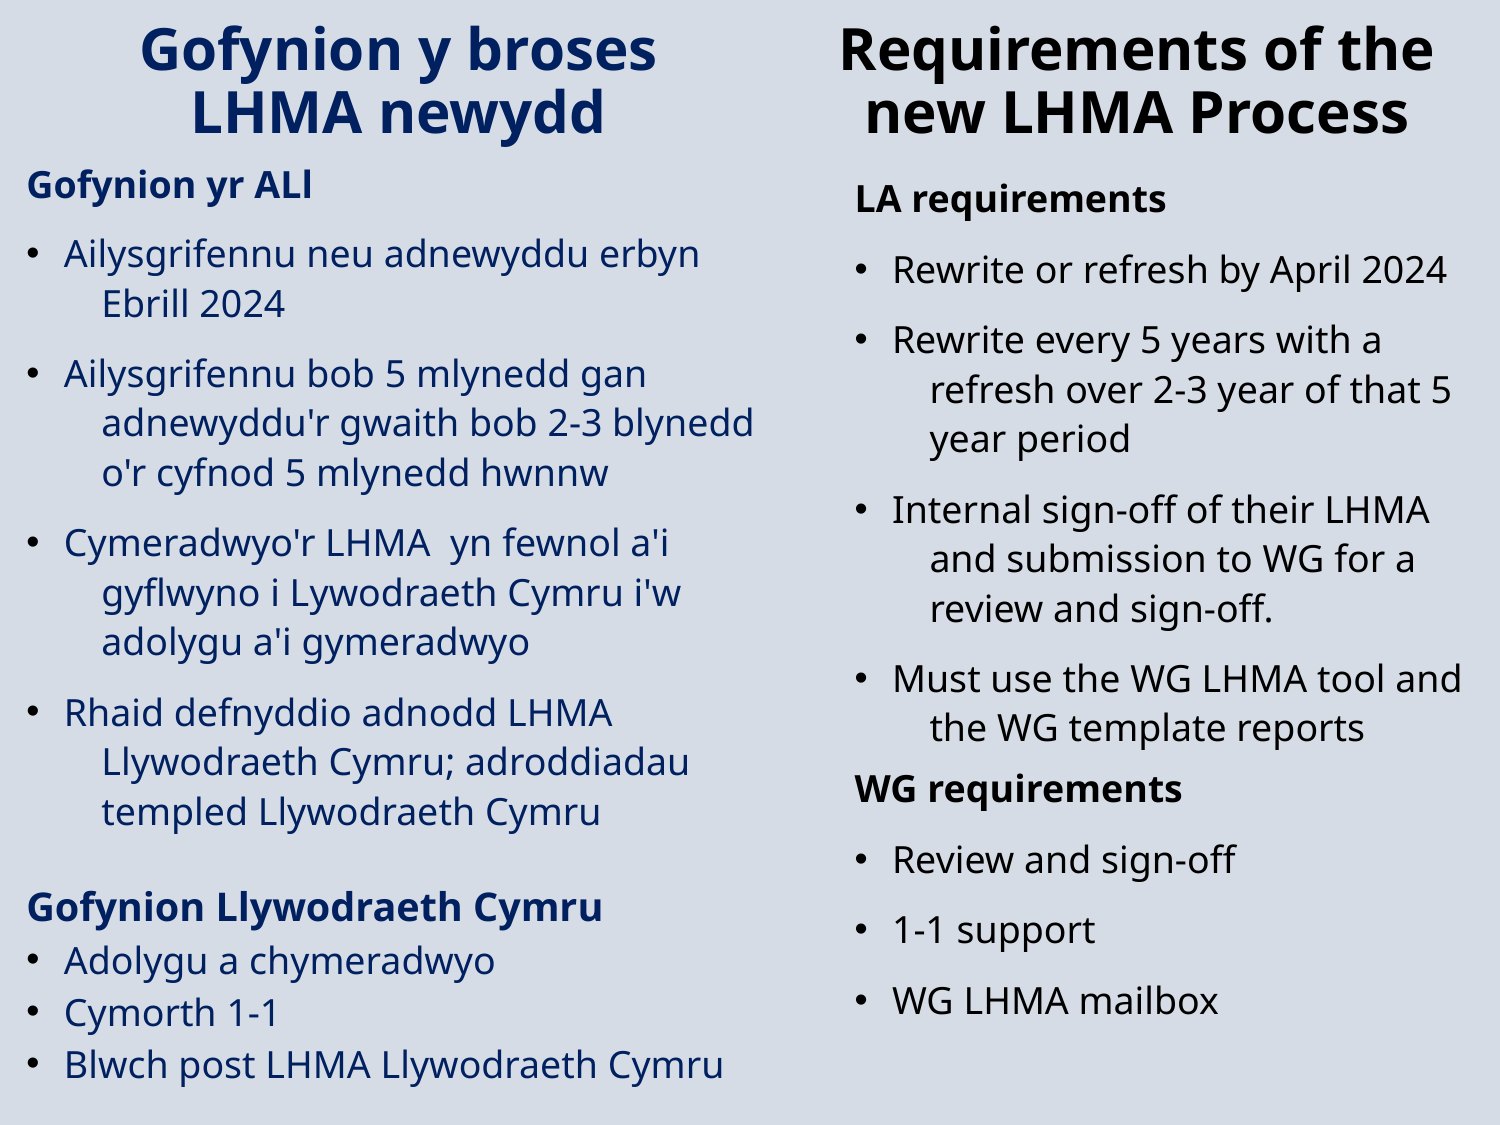

Gofynion y broses LHMA newydd
Requirements of the new LHMA Process
Gofynion yr ALl
Ailysgrifennu neu adnewyddu erbyn Ebrill 2024
Ailysgrifennu bob 5 mlynedd gan adnewyddu'r gwaith bob 2-3 blynedd o'r cyfnod 5 mlynedd hwnnw
Cymeradwyo'r LHMA yn fewnol a'i gyflwyno i Lywodraeth Cymru i'w adolygu a'i gymeradwyo
Rhaid defnyddio adnodd LHMA Llywodraeth Cymru; adroddiadau templed Llywodraeth Cymru
Gofynion Llywodraeth Cymru
Adolygu a chymeradwyo
Cymorth 1-1
Blwch post LHMA Llywodraeth Cymru
# LA requirements
Rewrite or refresh by April 2024
Rewrite every 5 years with a refresh over 2-3 year of that 5 year period
Internal sign-off of their LHMA and submission to WG for a review and sign-off.
Must use the WG LHMA tool and the WG template reports
WG requirements
Review and sign-off
1-1 support
WG LHMA mailbox